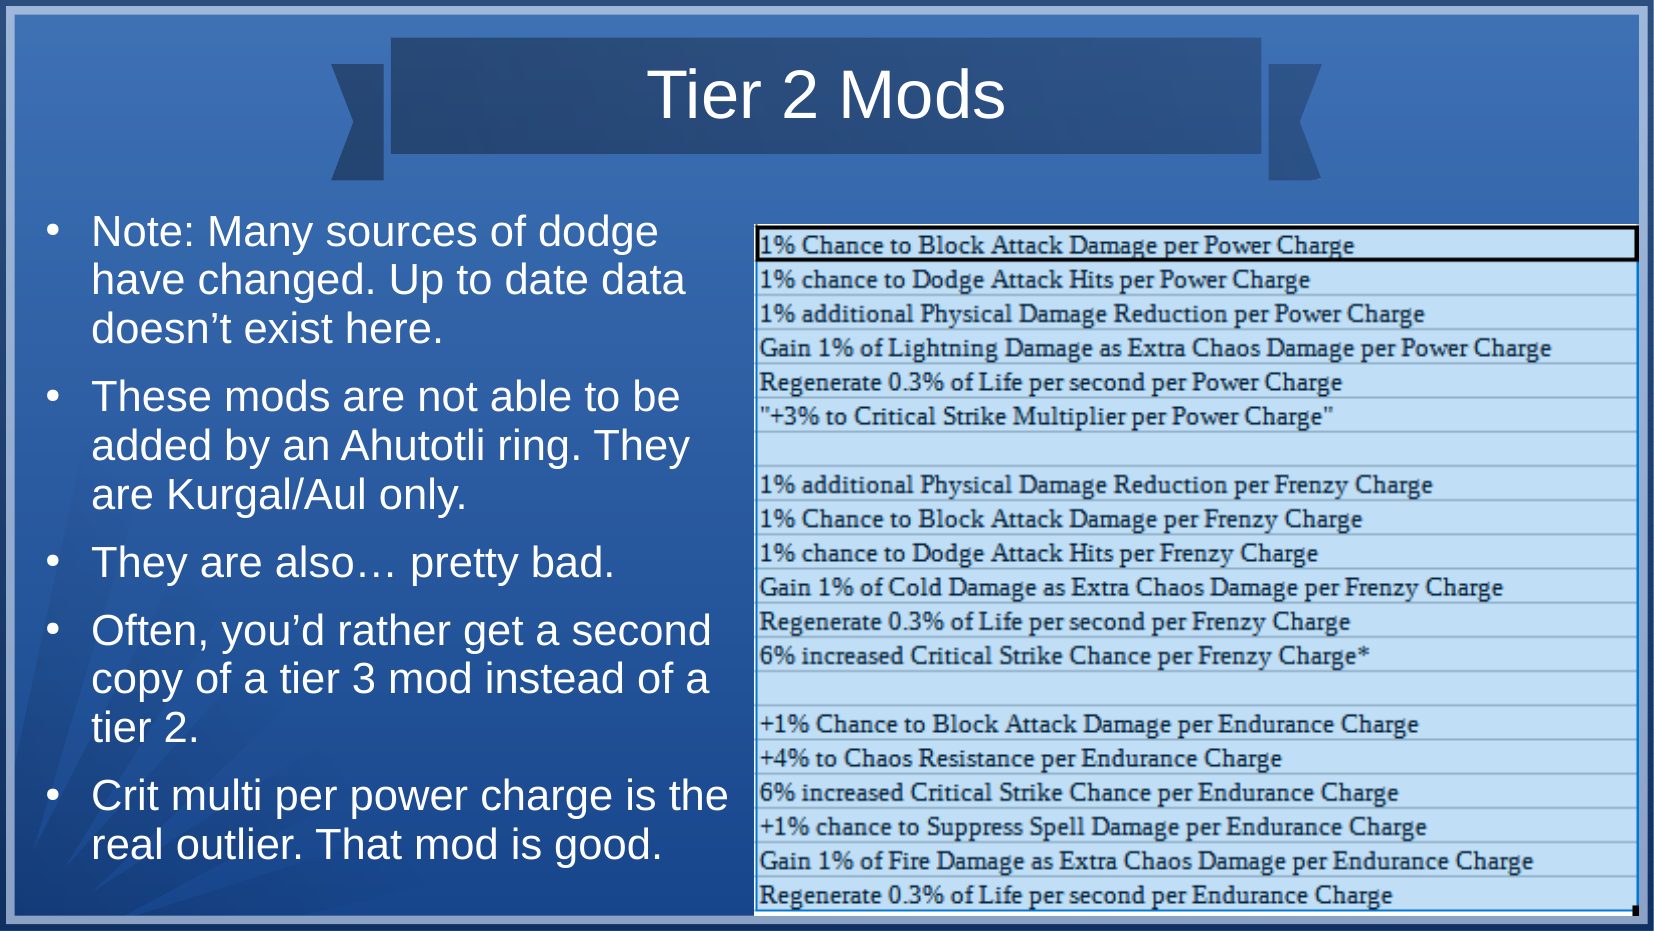

# Tier 2 Mods
Note: Many sources of dodge have changed. Up to date data doesn’t exist here.
These mods are not able to be added by an Ahutotli ring. They are Kurgal/Aul only.
They are also… pretty bad.
Often, you’d rather get a second copy of a tier 3 mod instead of a tier 2.
Crit multi per power charge is the real outlier. That mod is good.